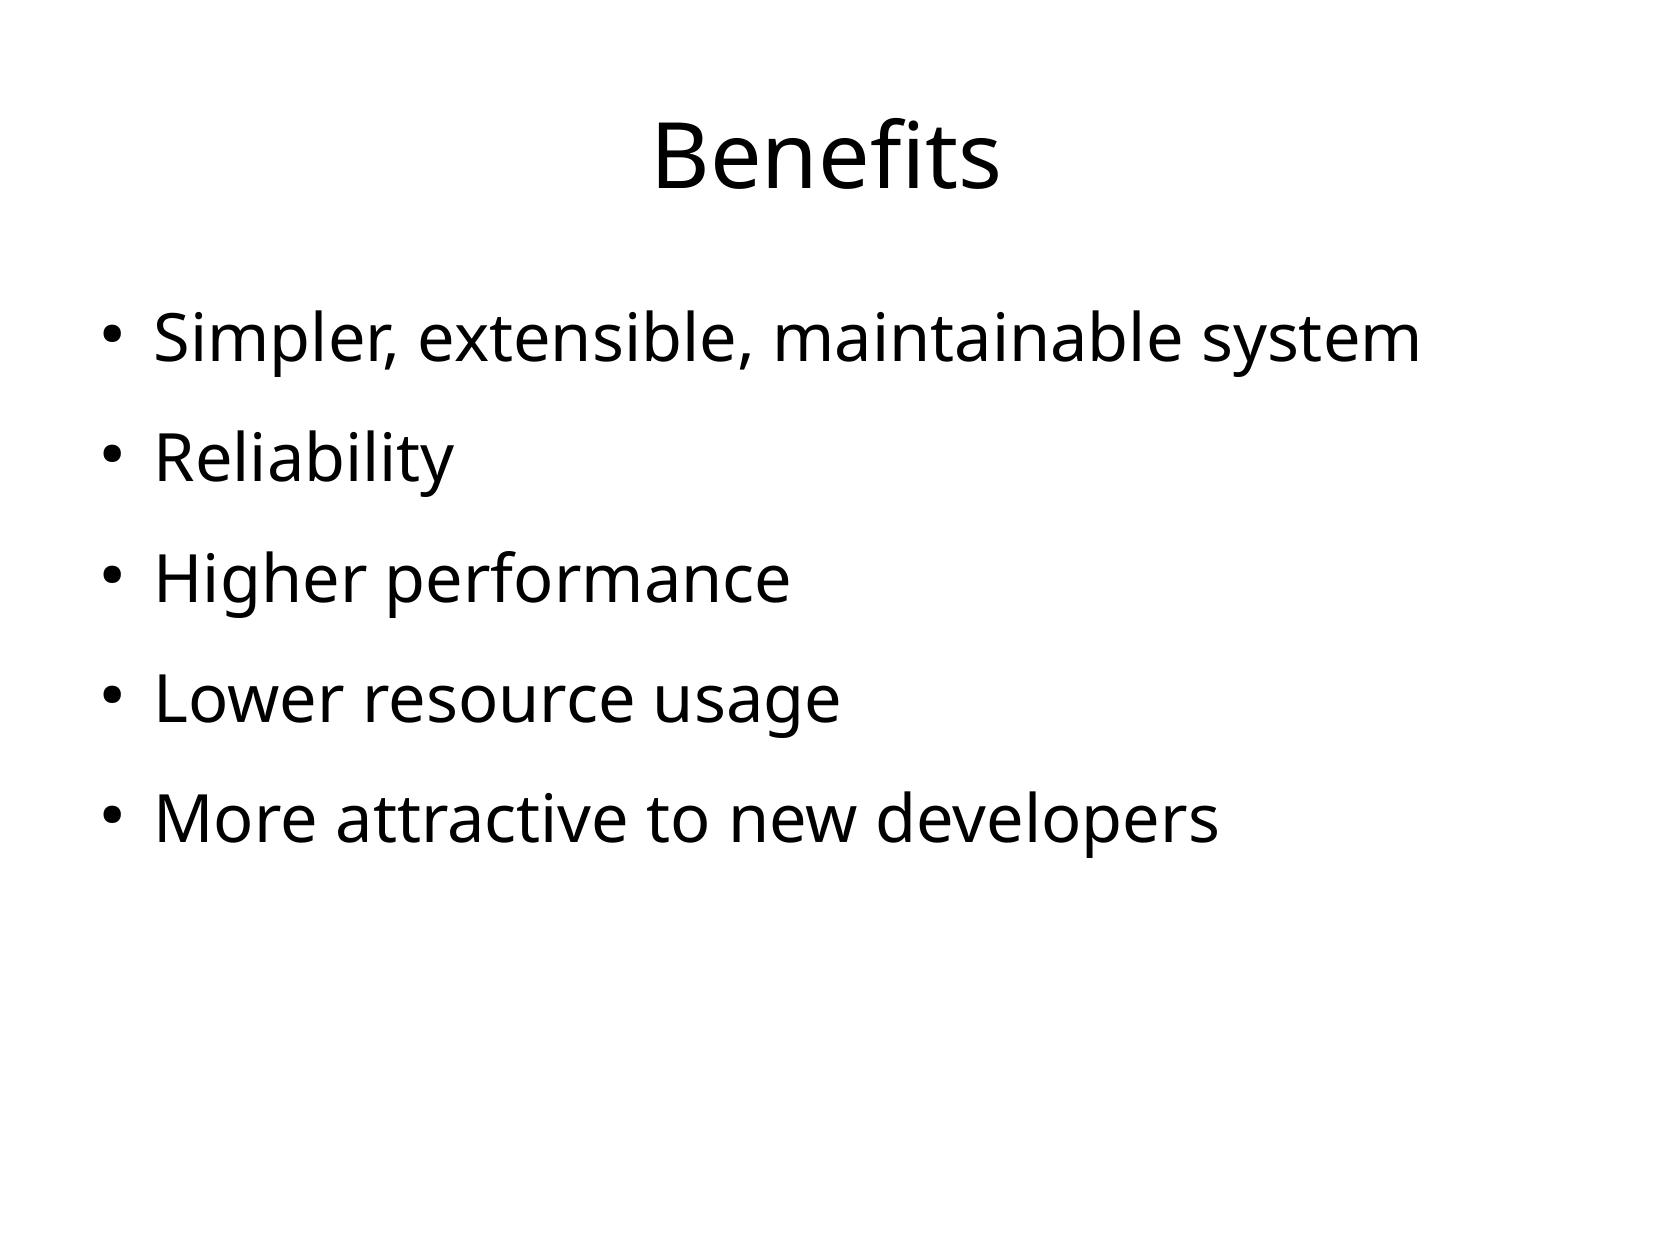

# Benefits
Simpler, extensible, maintainable system
Reliability
Higher performance
Lower resource usage
More attractive to new developers